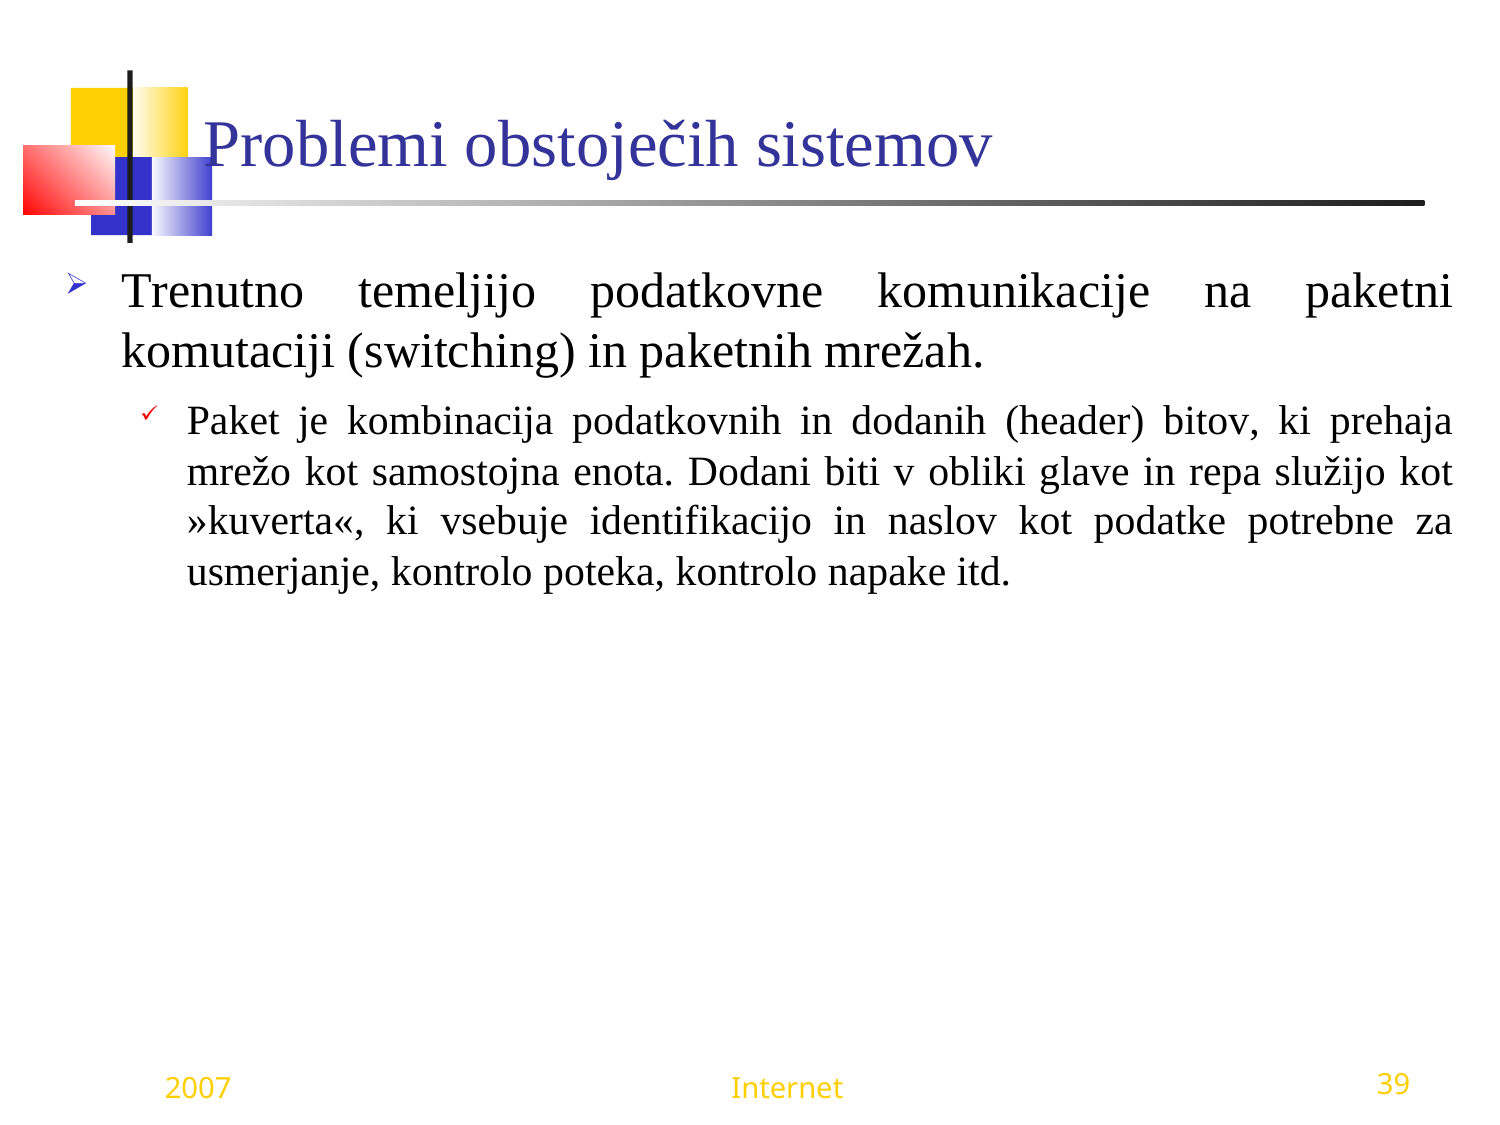

# Problemi obstoječih sistemov
Trenutno temeljijo podatkovne komunikacije na paketni komutaciji (switching) in paketnih mrežah.
Paket je kombinacija podatkovnih in dodanih (header) bitov, ki prehaja mrežo kot samostojna enota. Dodani biti v obliki glave in repa služijo kot »kuverta«, ki vsebuje identifikacijo in naslov kot podatke potrebne za usmerjanje, kontrolo poteka, kontrolo napake itd.
2007
Internet